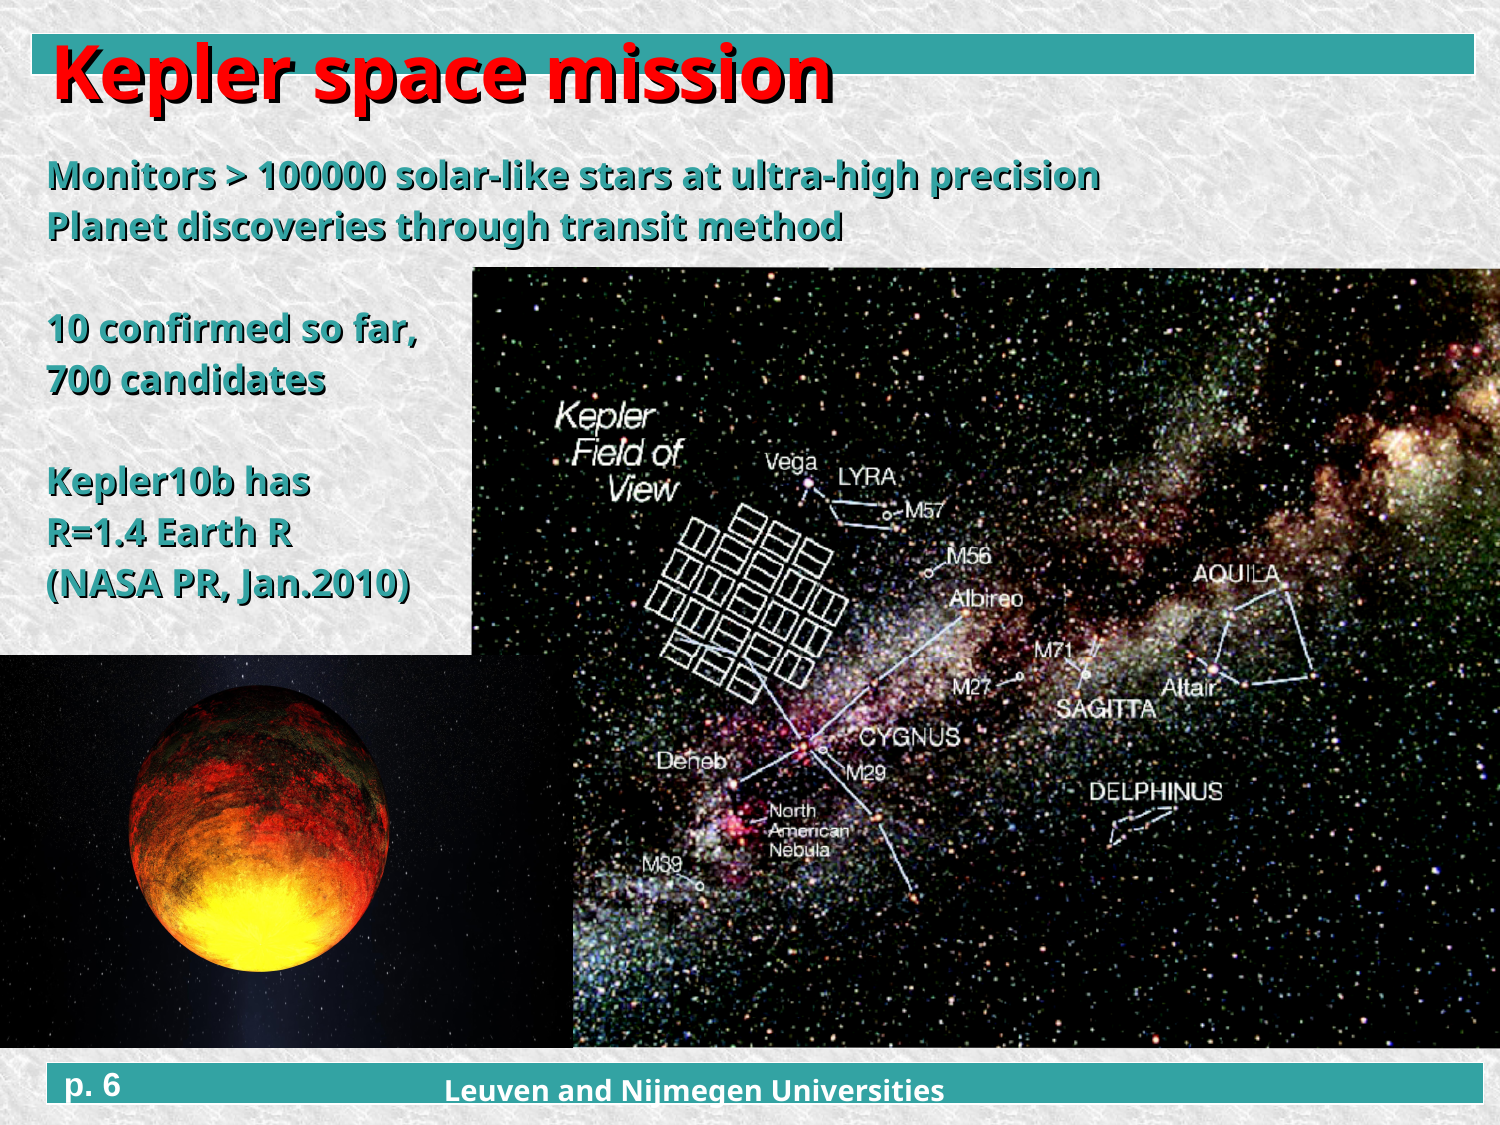

# Kepler space mission
Monitors > 100000 solar-like stars at ultra-high precision
Planet discoveries through transit method
10 confirmed so far,
700 candidates
Kepler10b has
R=1.4 Earth R
(NASA PR, Jan.2010)